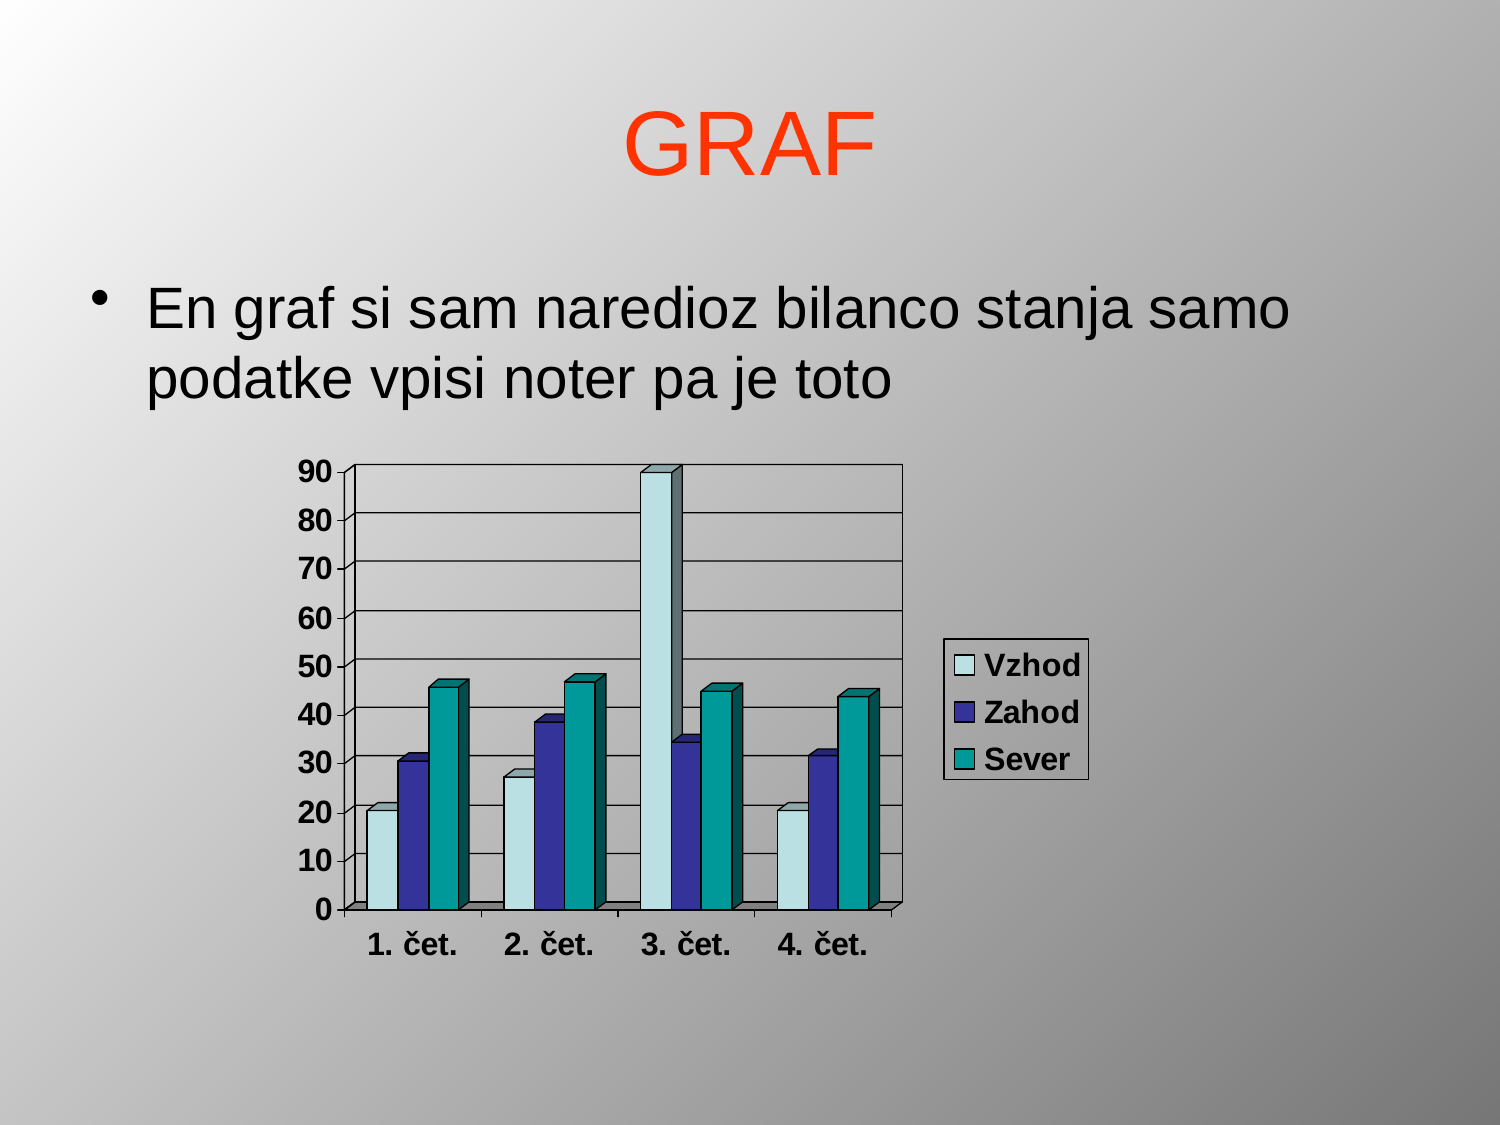

# GRAF
En graf si sam naredioz bilanco stanja samo podatke vpisi noter pa je toto